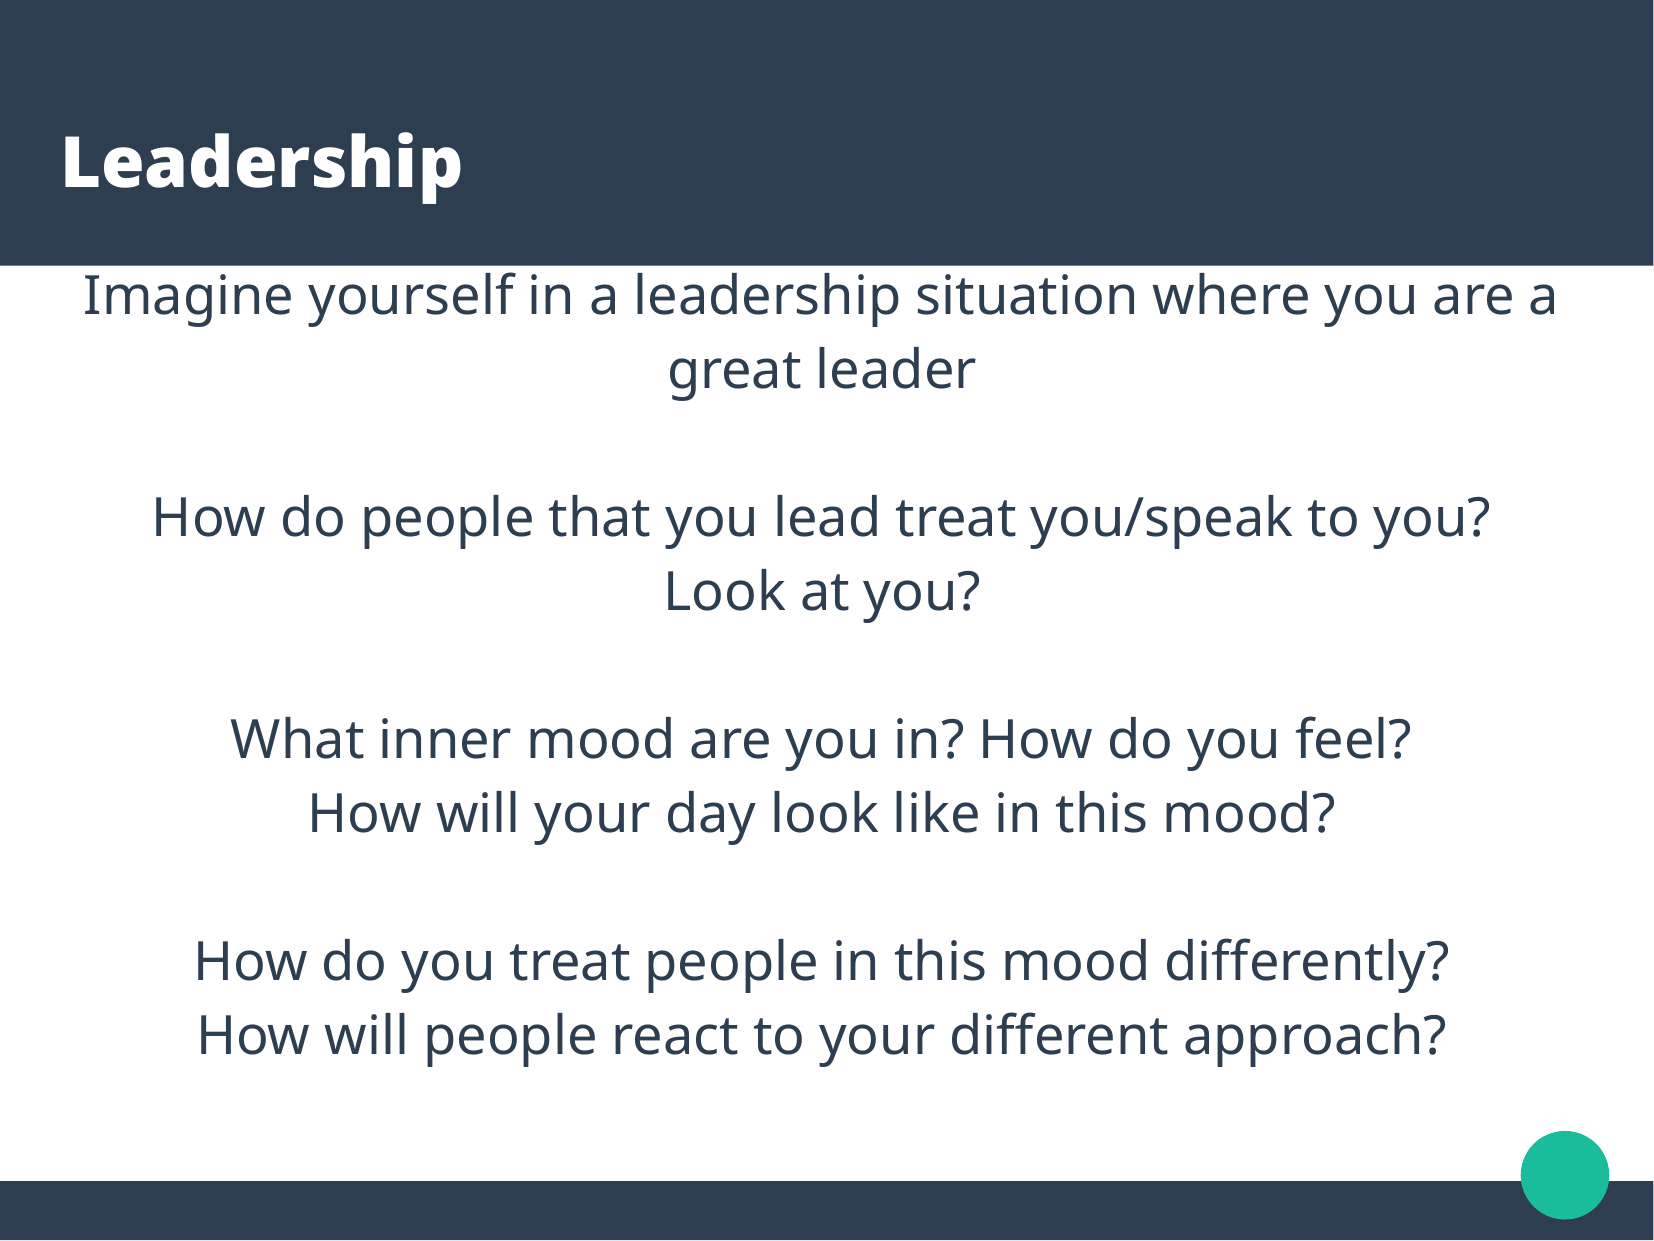

# Leadership
Imagine yourself in a leadership situation where you are a great leader
How do people that you lead treat you/speak to you?
Look at you?
What inner mood are you in? How do you feel?
How will your day look like in this mood?
How do you treat people in this mood differently?
How will people react to your different approach?